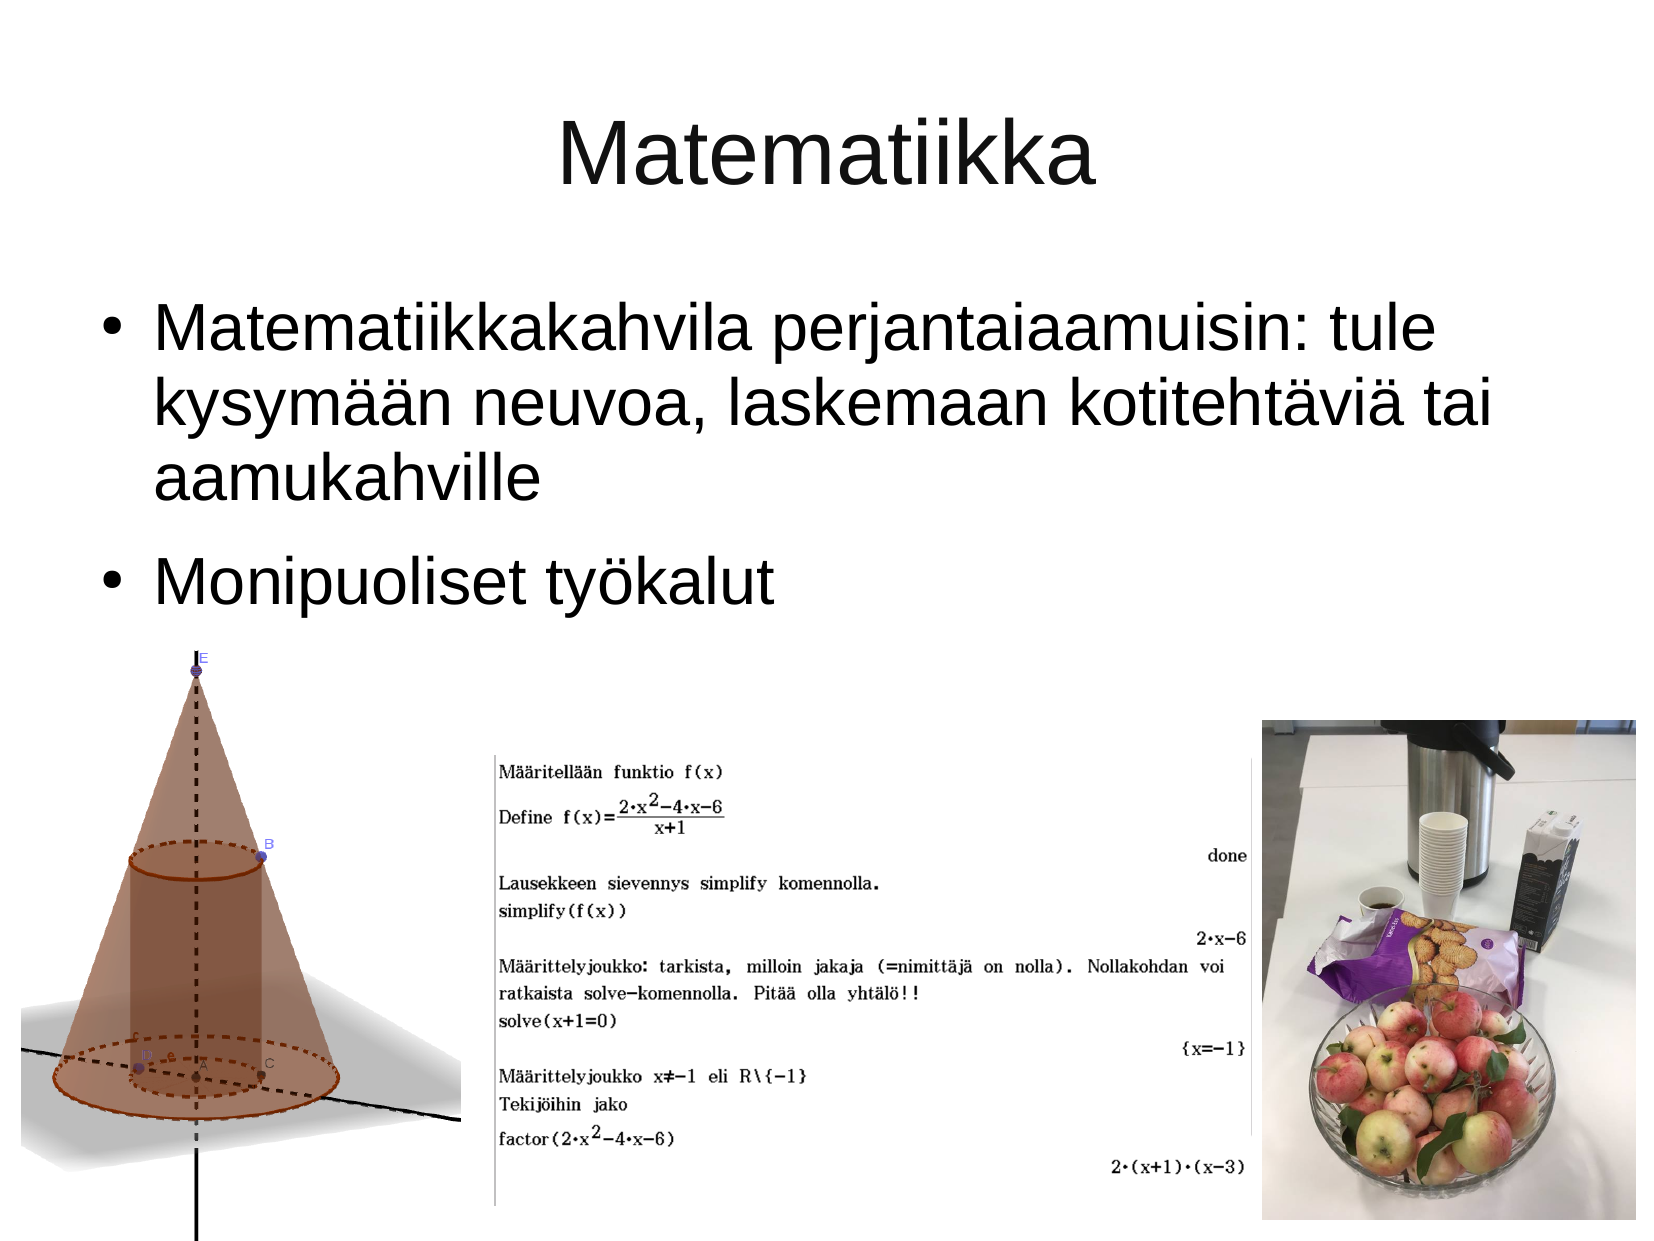

# Matematiikka
Matematiikkakahvila perjantaiaamuisin: tule kysymään neuvoa, laskemaan kotitehtäviä tai aamukahville
Monipuoliset työkalut